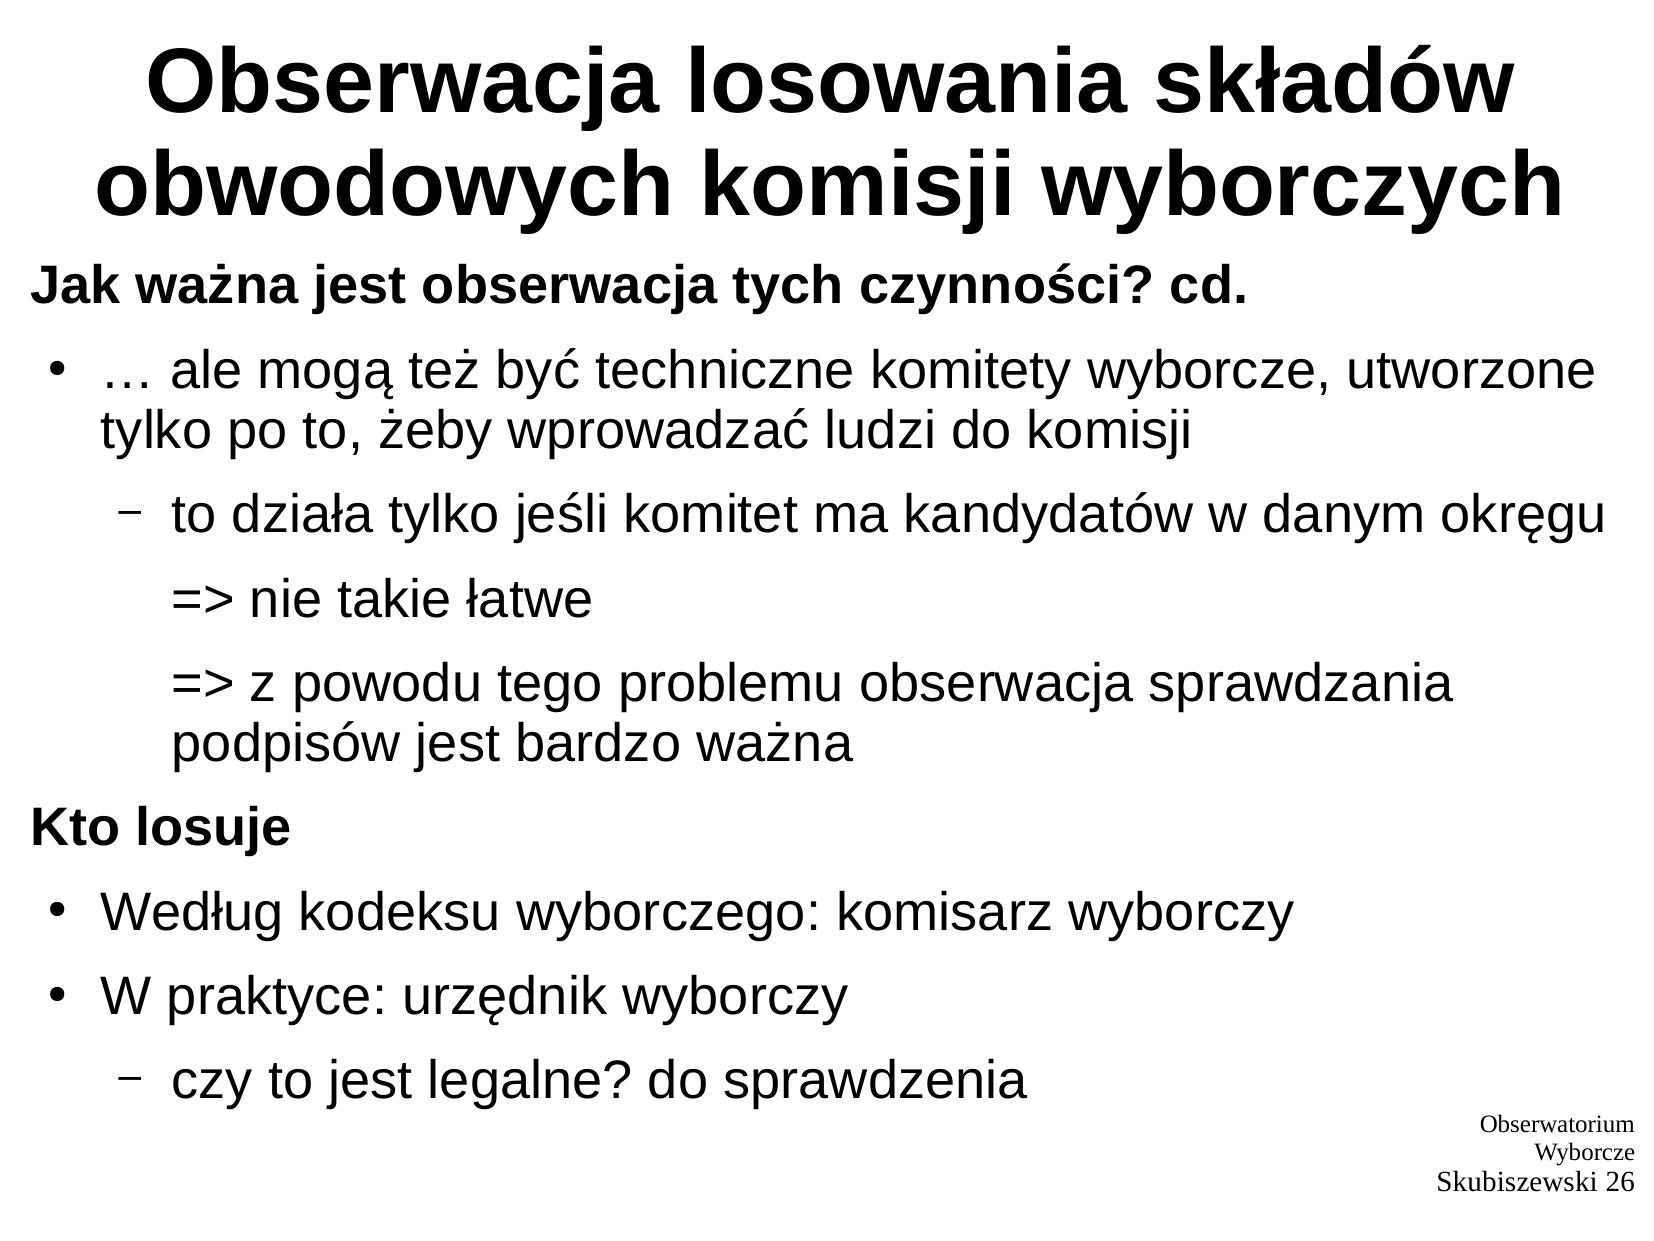

# Obserwacja losowania składów obwodowych komisji wyborczych
Jak ważna jest obserwacja tych czynności? cd.
… ale mogą też być techniczne komitety wyborcze, utworzone tylko po to, żeby wprowadzać ludzi do komisji
to działa tylko jeśli komitet ma kandydatów w danym okręgu
=> nie takie łatwe
=> z powodu tego problemu obserwacja sprawdzania podpisów jest bardzo ważna
Kto losuje
Według kodeksu wyborczego: komisarz wyborczy
W praktyce: urzędnik wyborczy
czy to jest legalne? do sprawdzenia
26